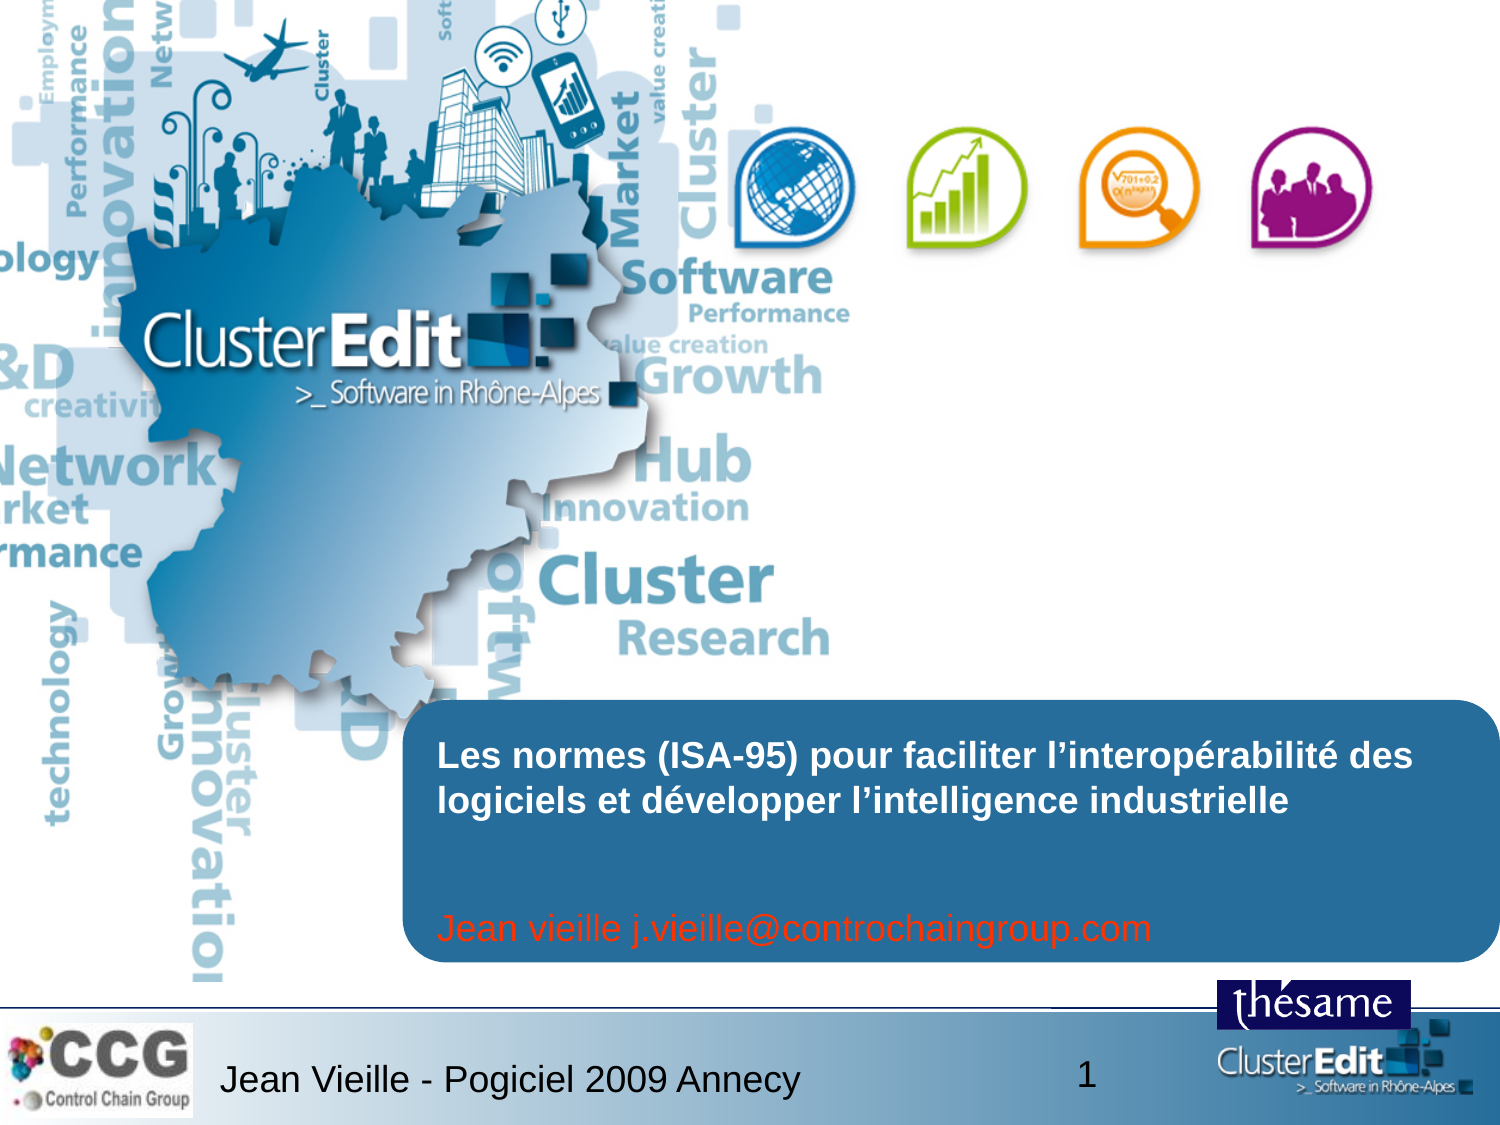

Les normes (ISA-95) pour faciliter l’interopérabilité des logiciels et développer l’intelligence industrielle
Jean vieille j.vieille@controchaingroup.com
Jean Vieille - Pogiciel 2009 Annecy